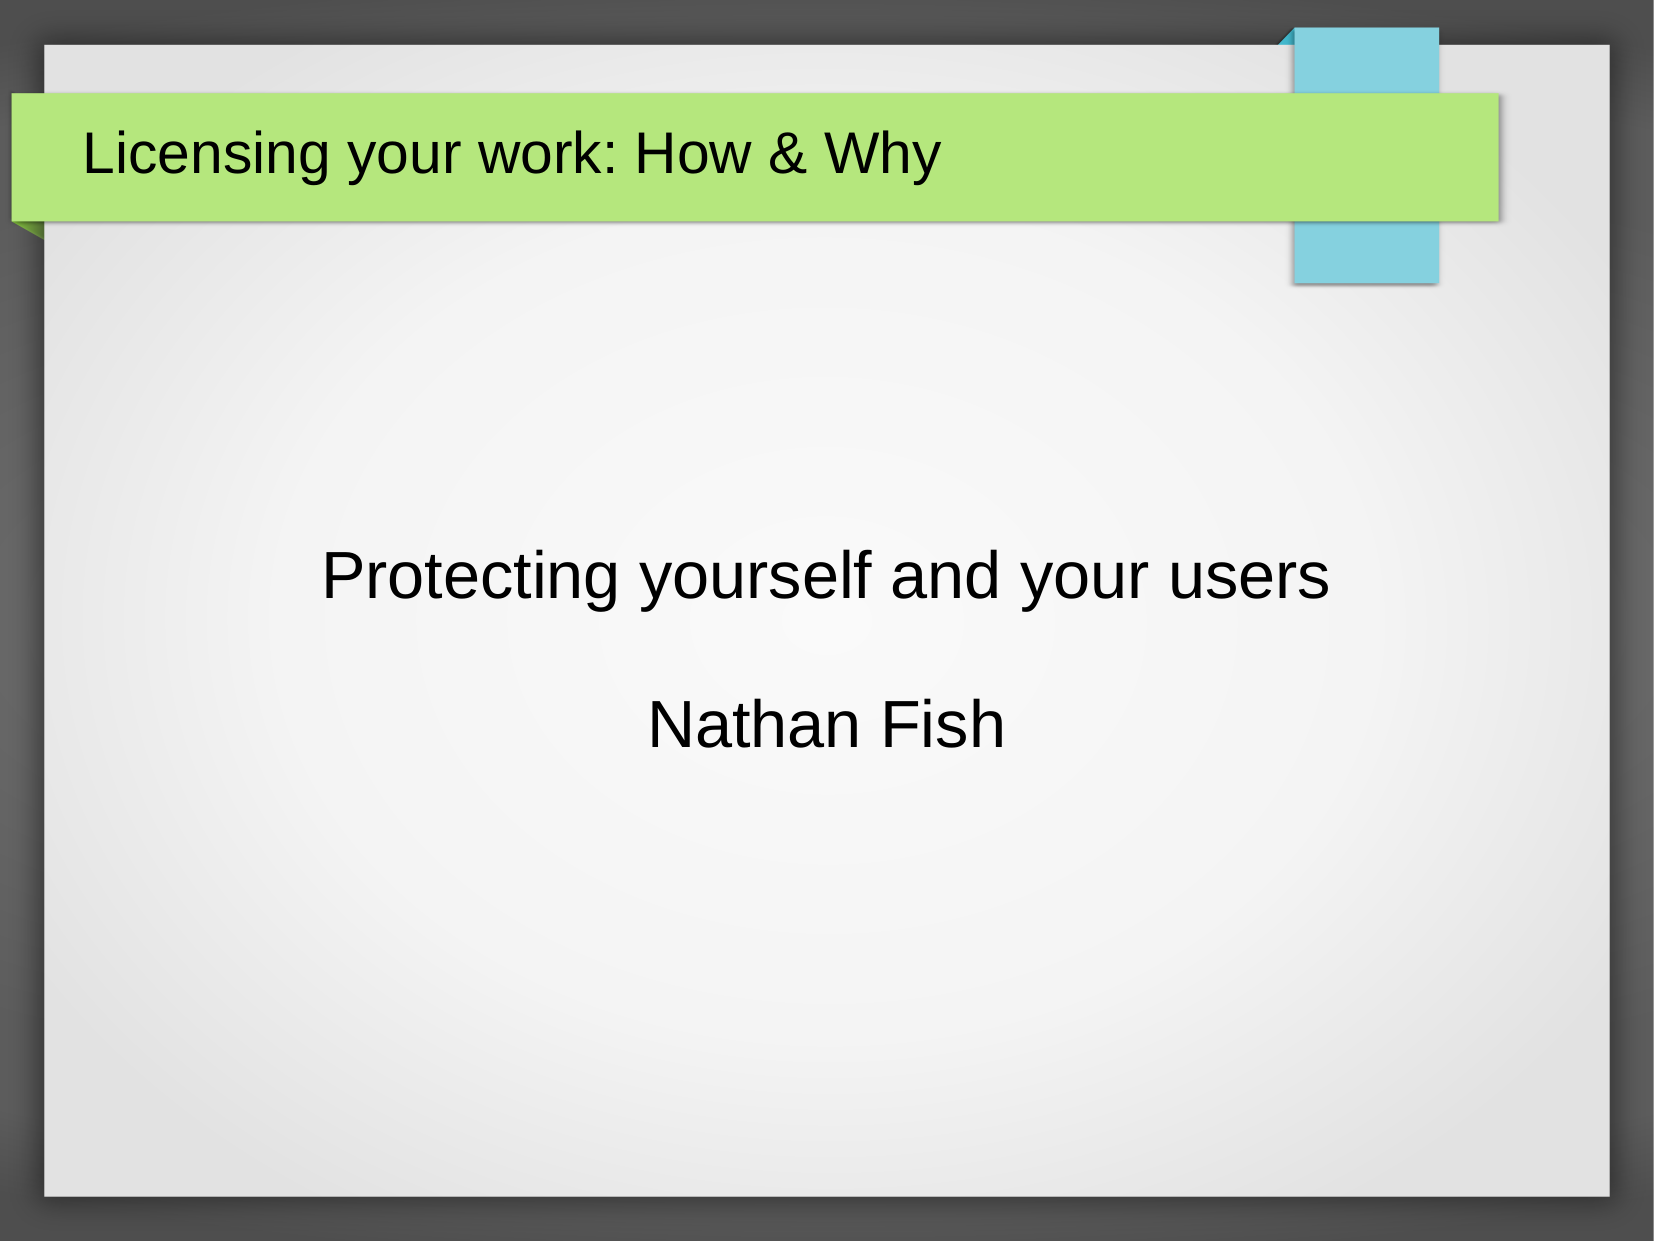

# Licensing your work: How & Why
Protecting yourself and your users
Nathan Fish